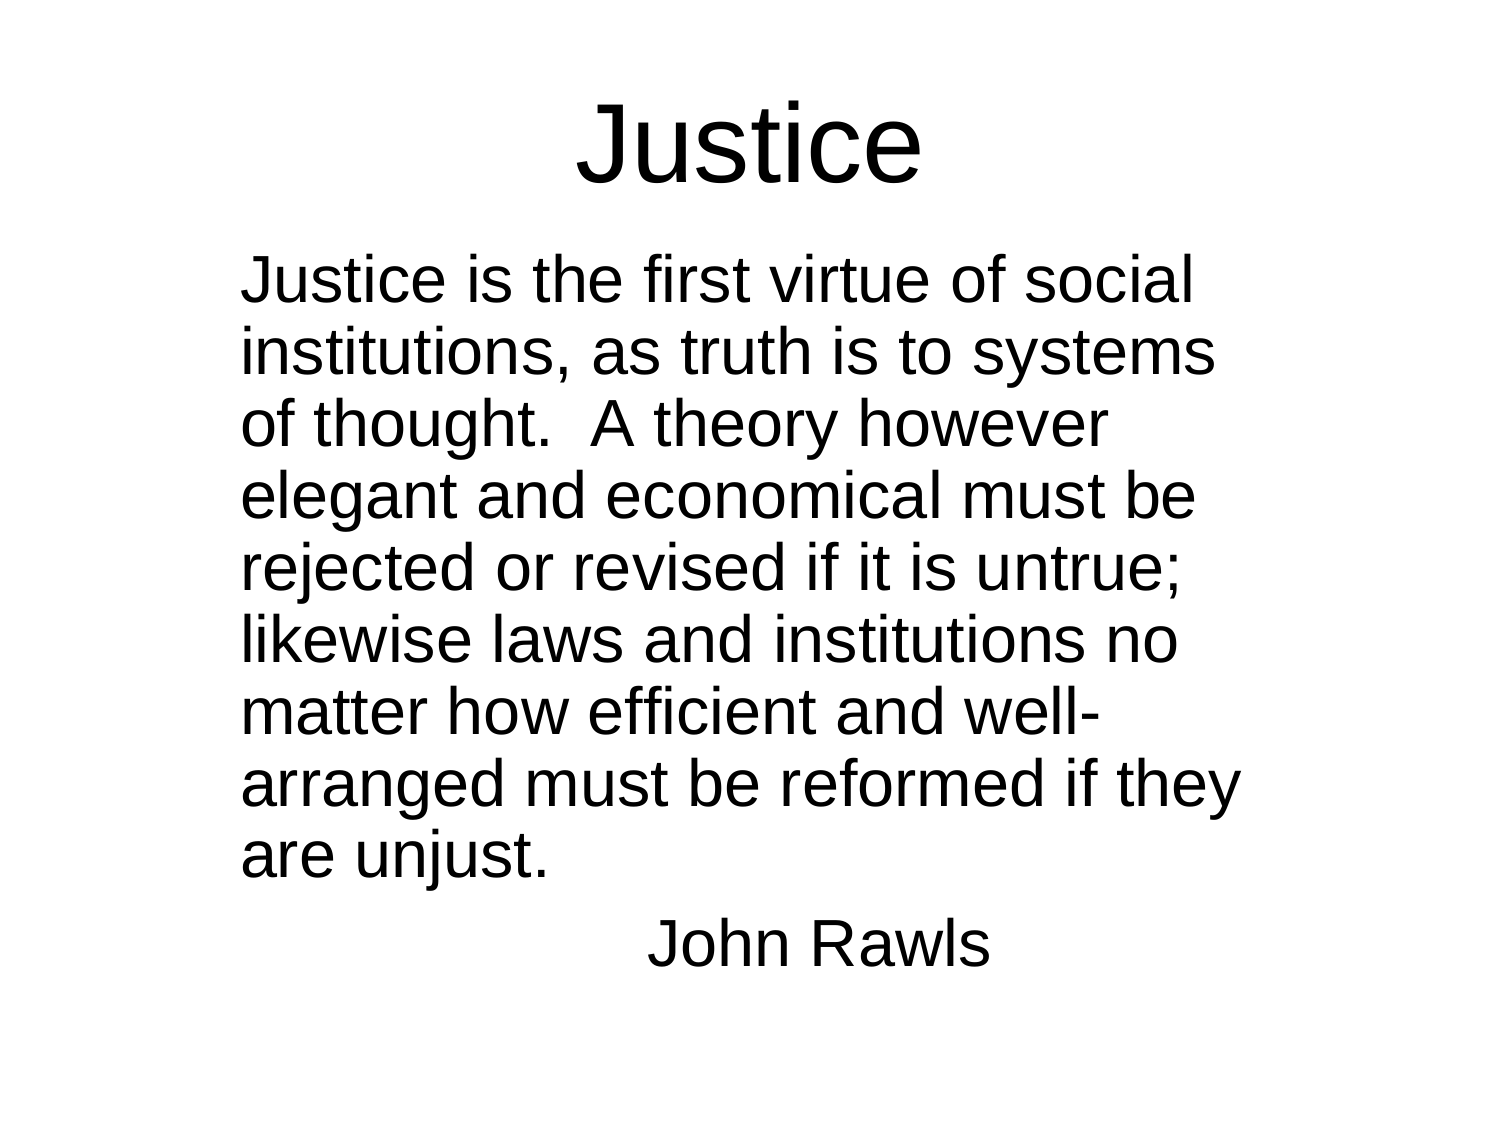

# Justice
Justice is the first virtue of social institutions, as truth is to systems of thought. A theory however elegant and economical must be rejected or revised if it is untrue; likewise laws and institutions no matter how efficient and well-arranged must be reformed if they are unjust.
 John Rawls